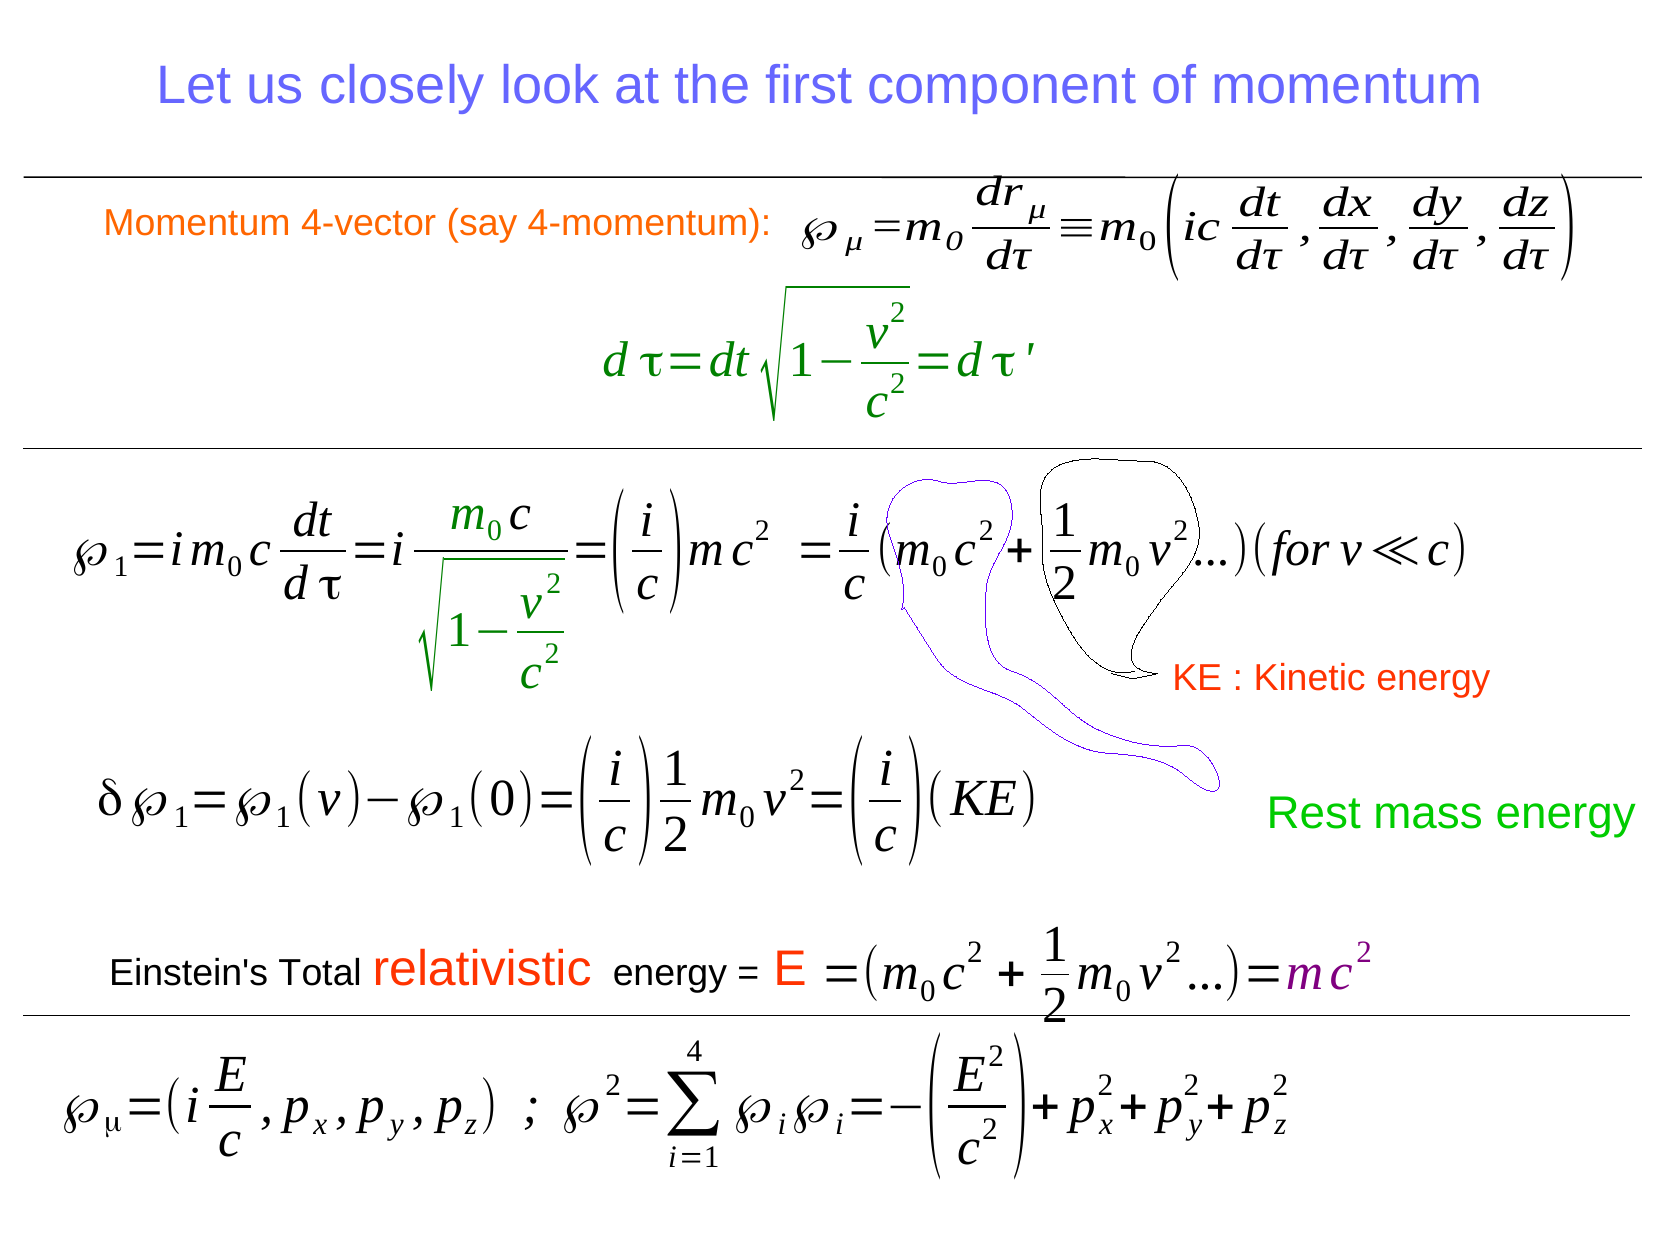

Let us closely look at the first component of momentum
Momentum 4-vector (say 4-momentum):
KE : Kinetic energy
Rest mass energy
Einstein's Total relativistic energy = E